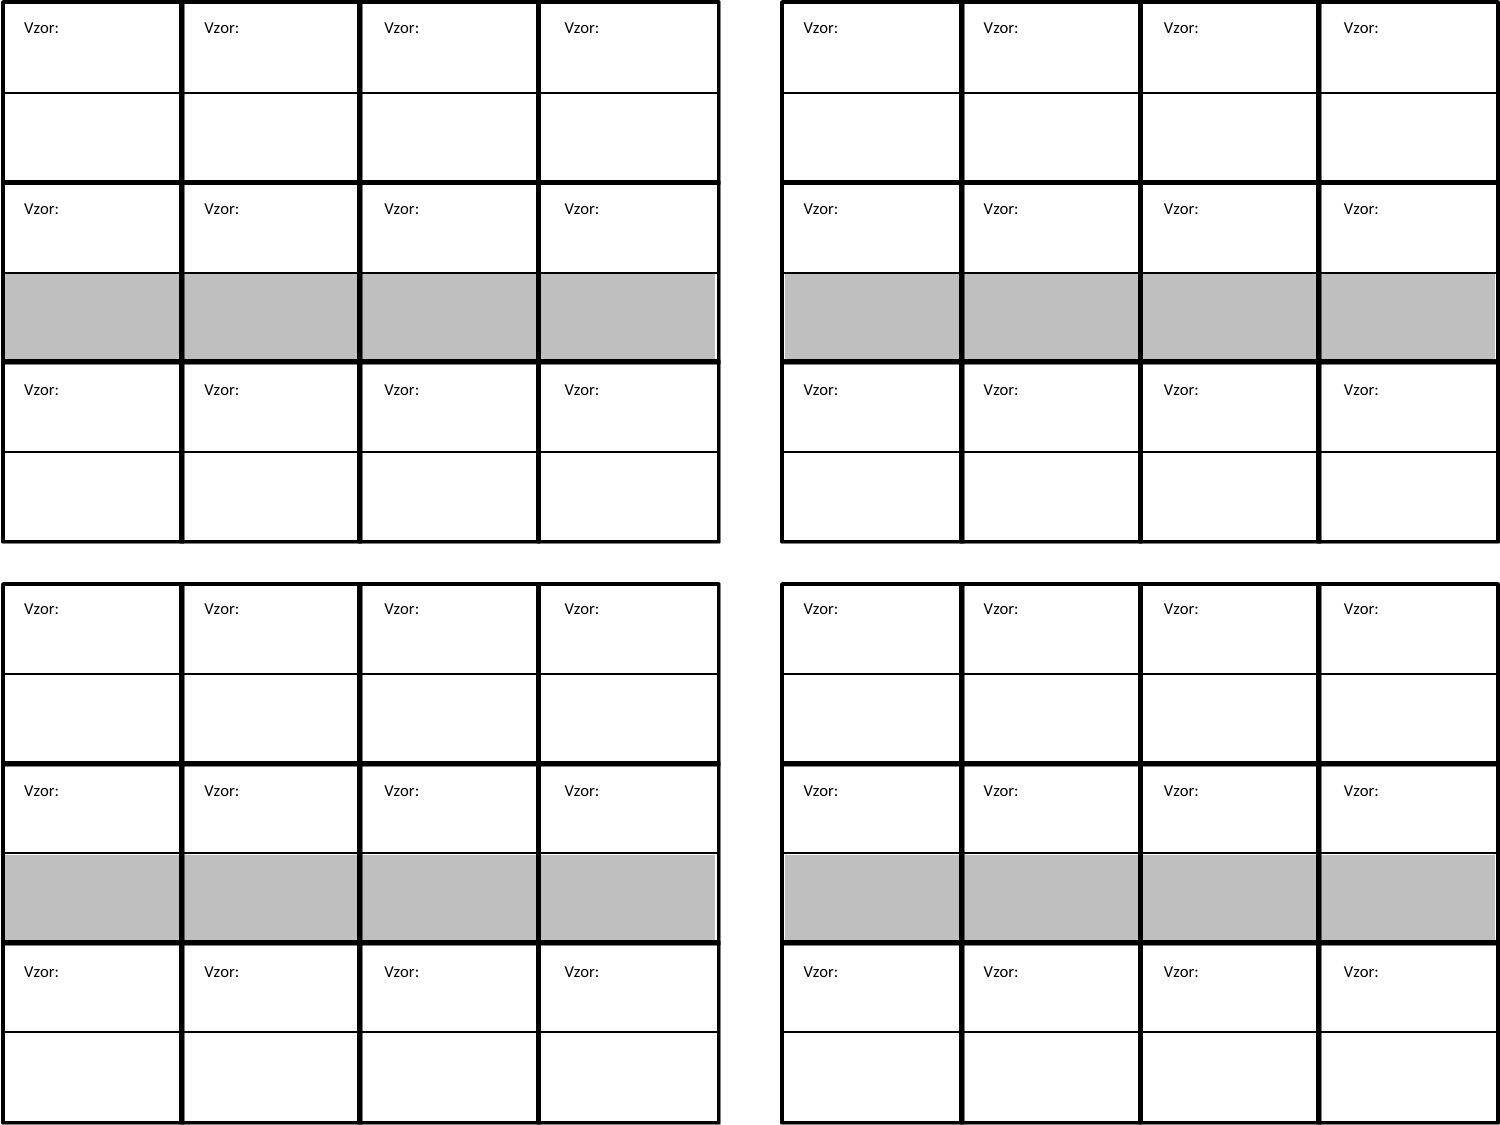

Vzor:
Vzor:
Vzor:
Vzor:
Vzor:
Vzor:
Vzor:
Vzor:
Vzor:
Vzor:
Vzor:
Vzor:
Vzor:
Vzor:
Vzor:
Vzor:
Vzor:
Vzor:
Vzor:
Vzor:
Vzor:
Vzor:
Vzor:
Vzor:
Vzor:
Vzor:
Vzor:
Vzor:
Vzor:
Vzor:
Vzor:
Vzor:
Vzor:
Vzor:
Vzor:
Vzor:
Vzor:
Vzor:
Vzor:
Vzor:
Vzor:
Vzor:
Vzor:
Vzor:
Vzor:
Vzor:
Vzor:
Vzor: